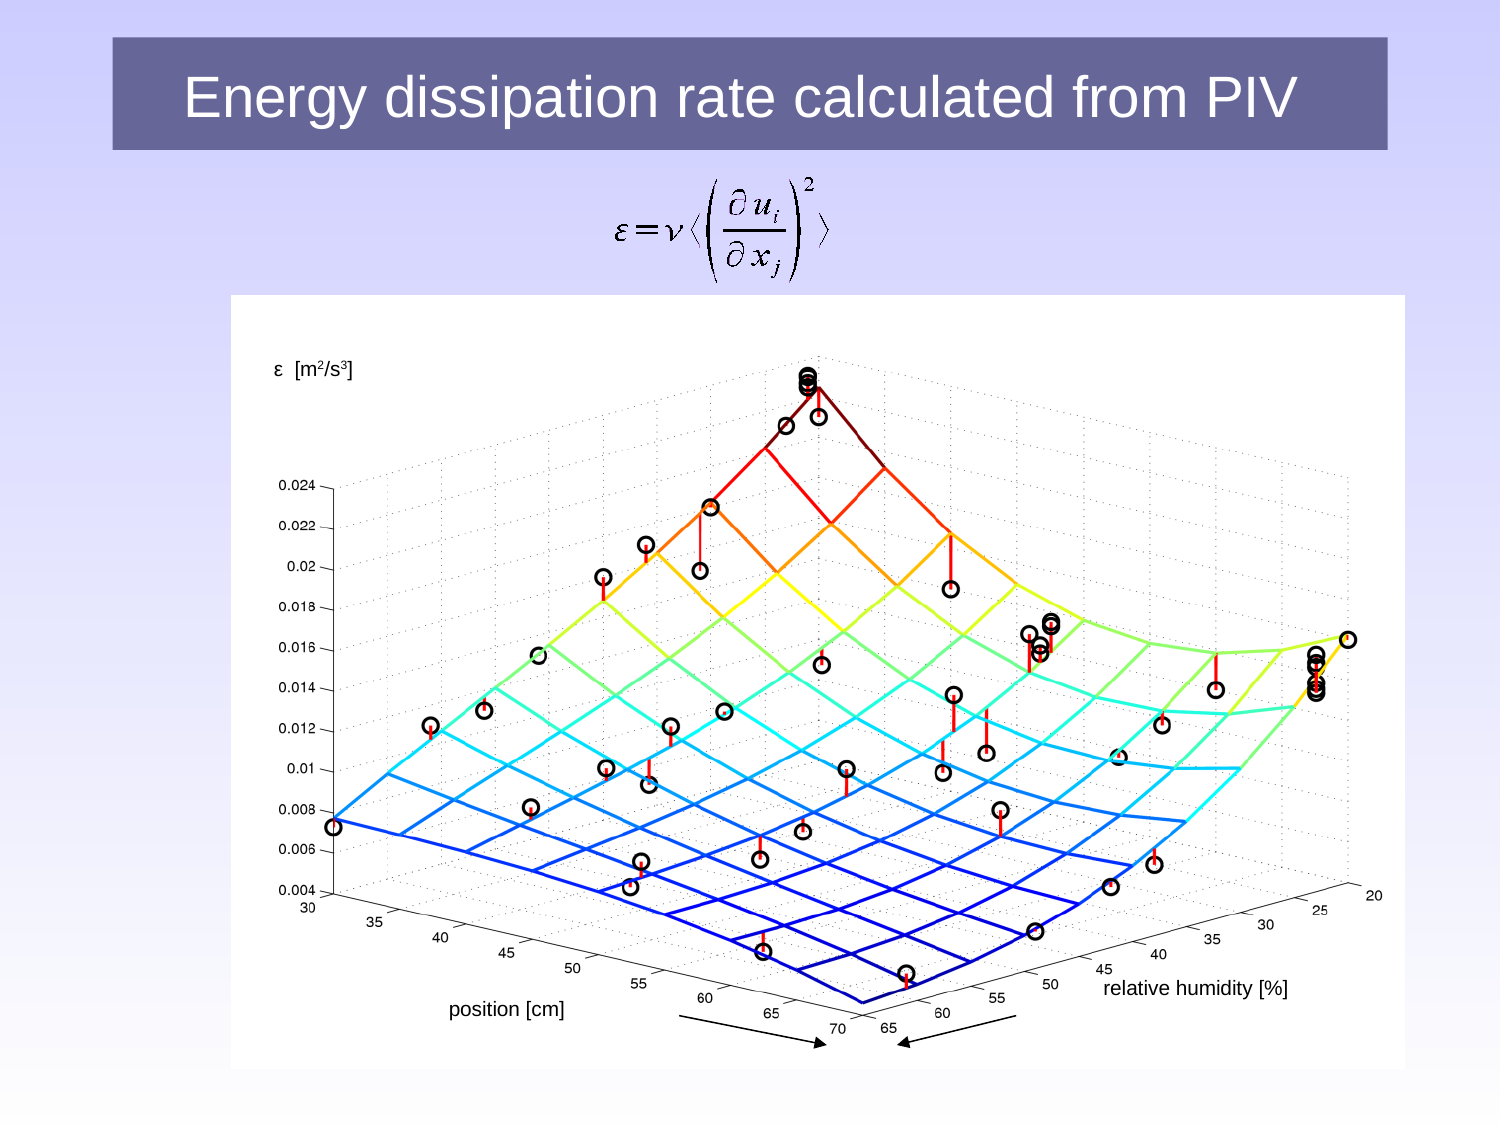

Energy dissipation rate calculated from PIV
ε [m2/s3]
relative humidity [%]
position [cm]